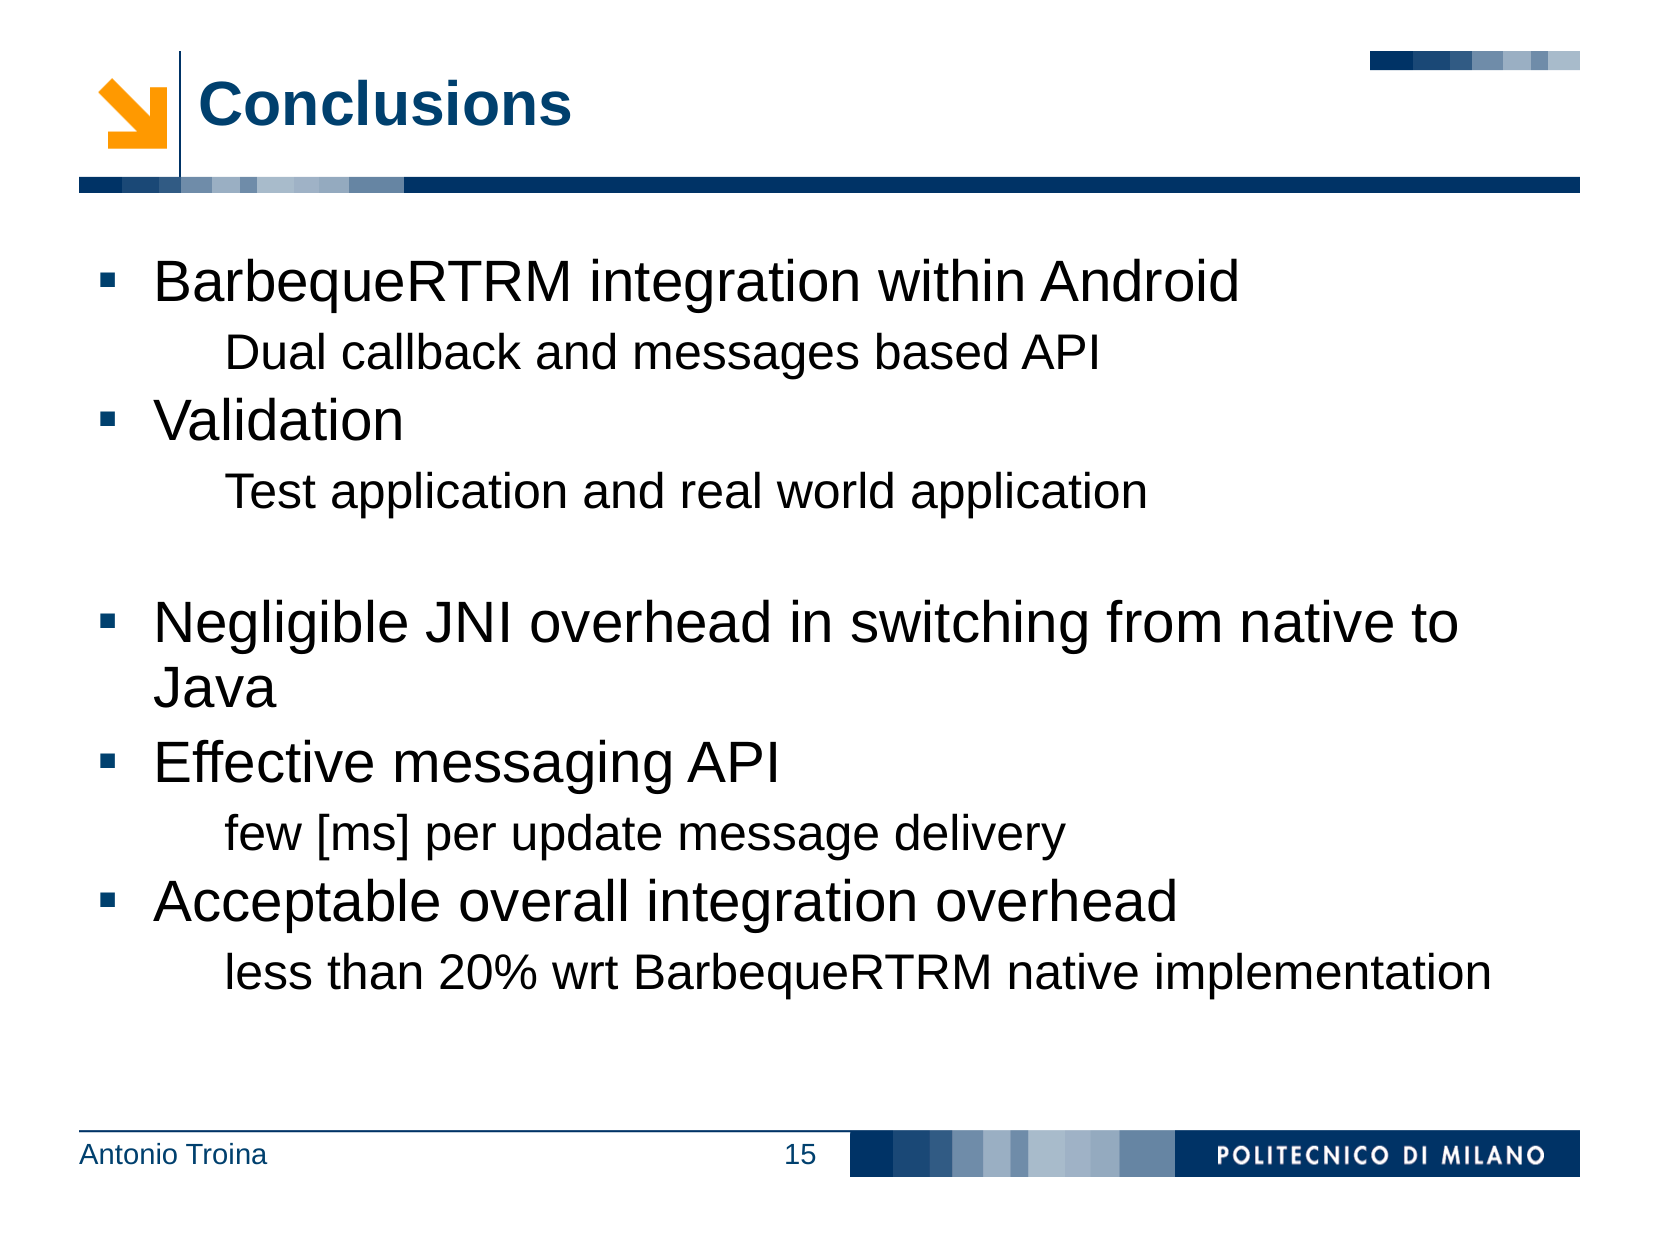

# Conclusions
BarbequeRTRM integration within Android
Dual callback and messages based API
Validation
Test application and real world application
Negligible JNI overhead in switching from native to Java
Effective messaging API
few [ms] per update message delivery
Acceptable overall integration overhead
less than 20% wrt BarbequeRTRM native implementation
15